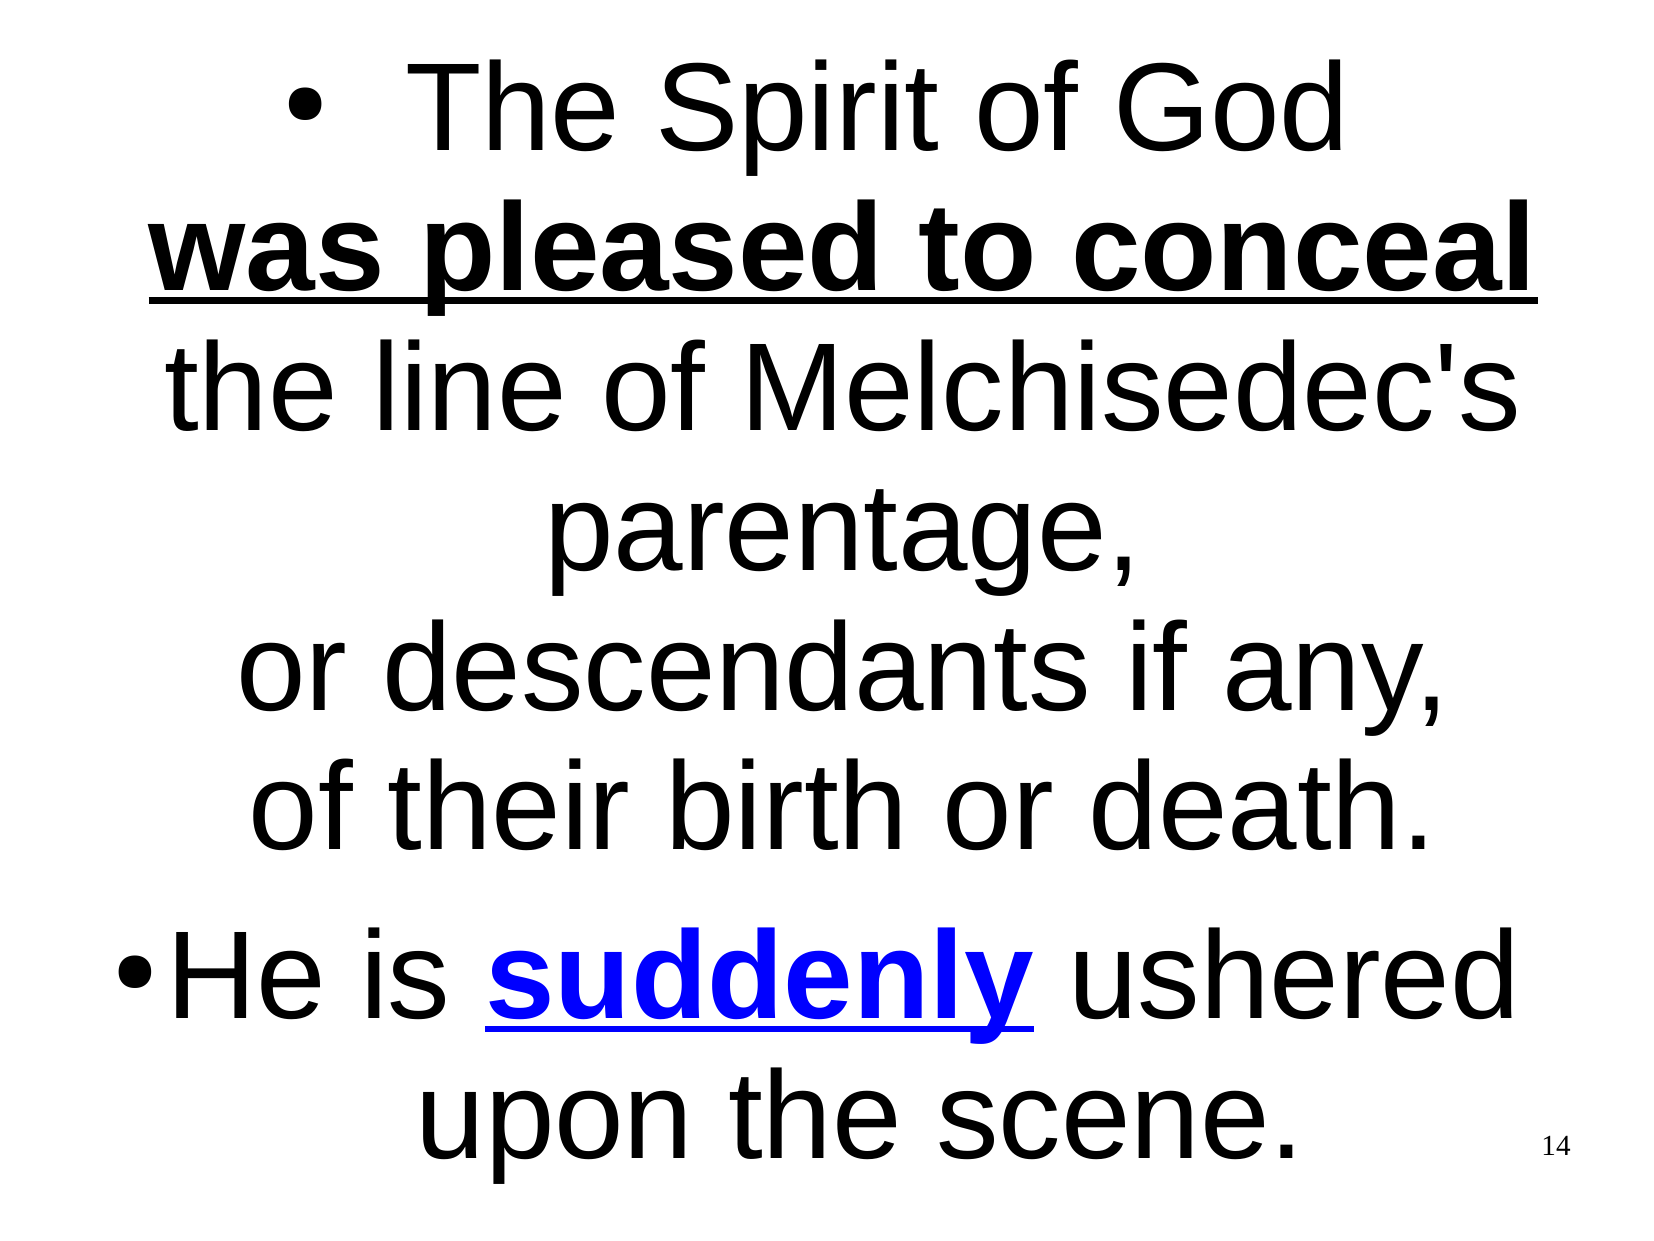

# The Spirit of God was pleased to conceal the line of Melchisedec's parentage, or descendants if any, of their birth or death.
He is suddenly ushered
upon the scene.
14